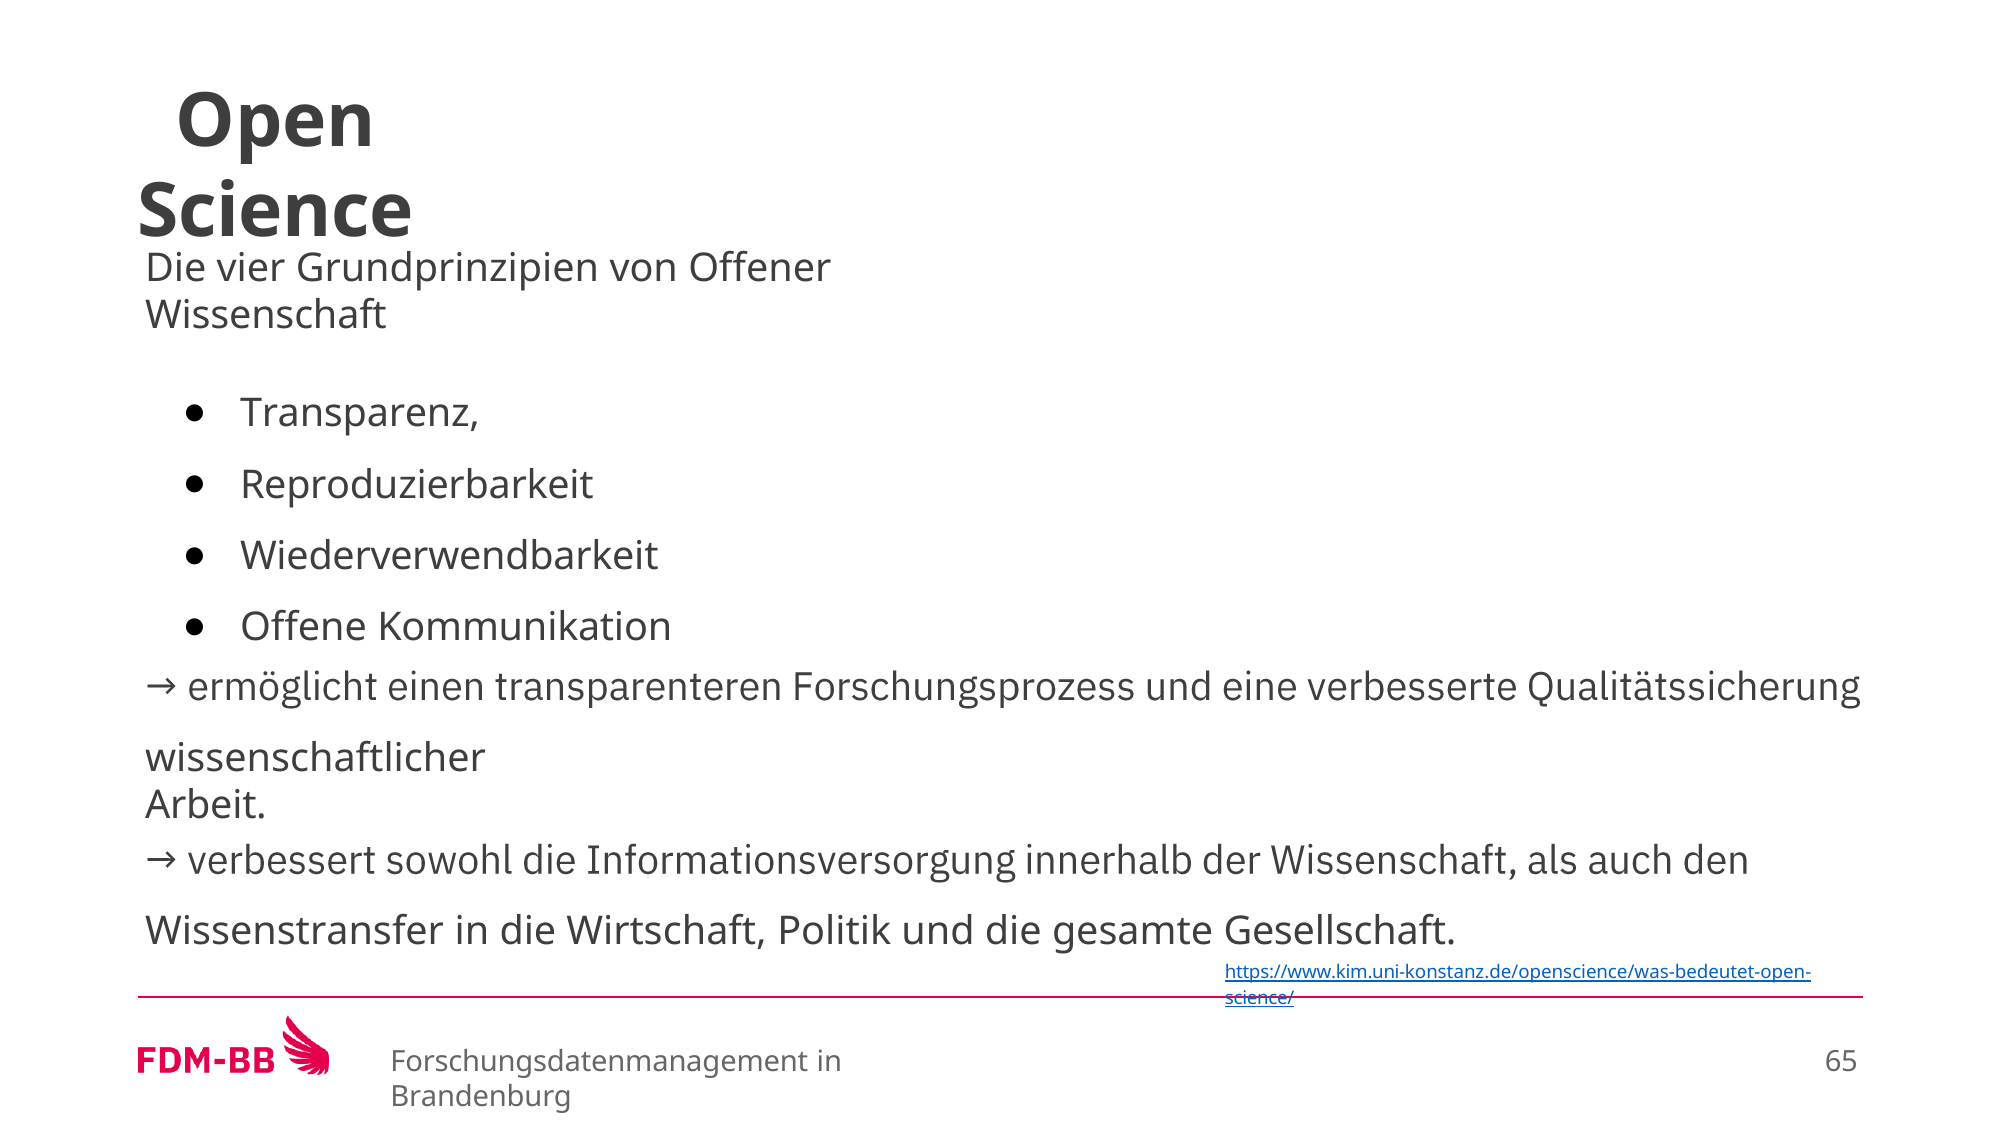

# Open Science
Die vier Grundprinzipien von Offener Wissenschaft
Transparenz,
Reproduzierbarkeit
Wiederverwendbarkeit
Offene Kommunikation
wissenschaftlicher Arbeit.
Wissenstransfer in die Wirtschaft, Politik und die gesamte Gesellschaft.
https://www.kim.uni-konstanz.de/openscience/was-bedeutet-open-science/
Forschungsdatenmanagement in Brandenburg
52